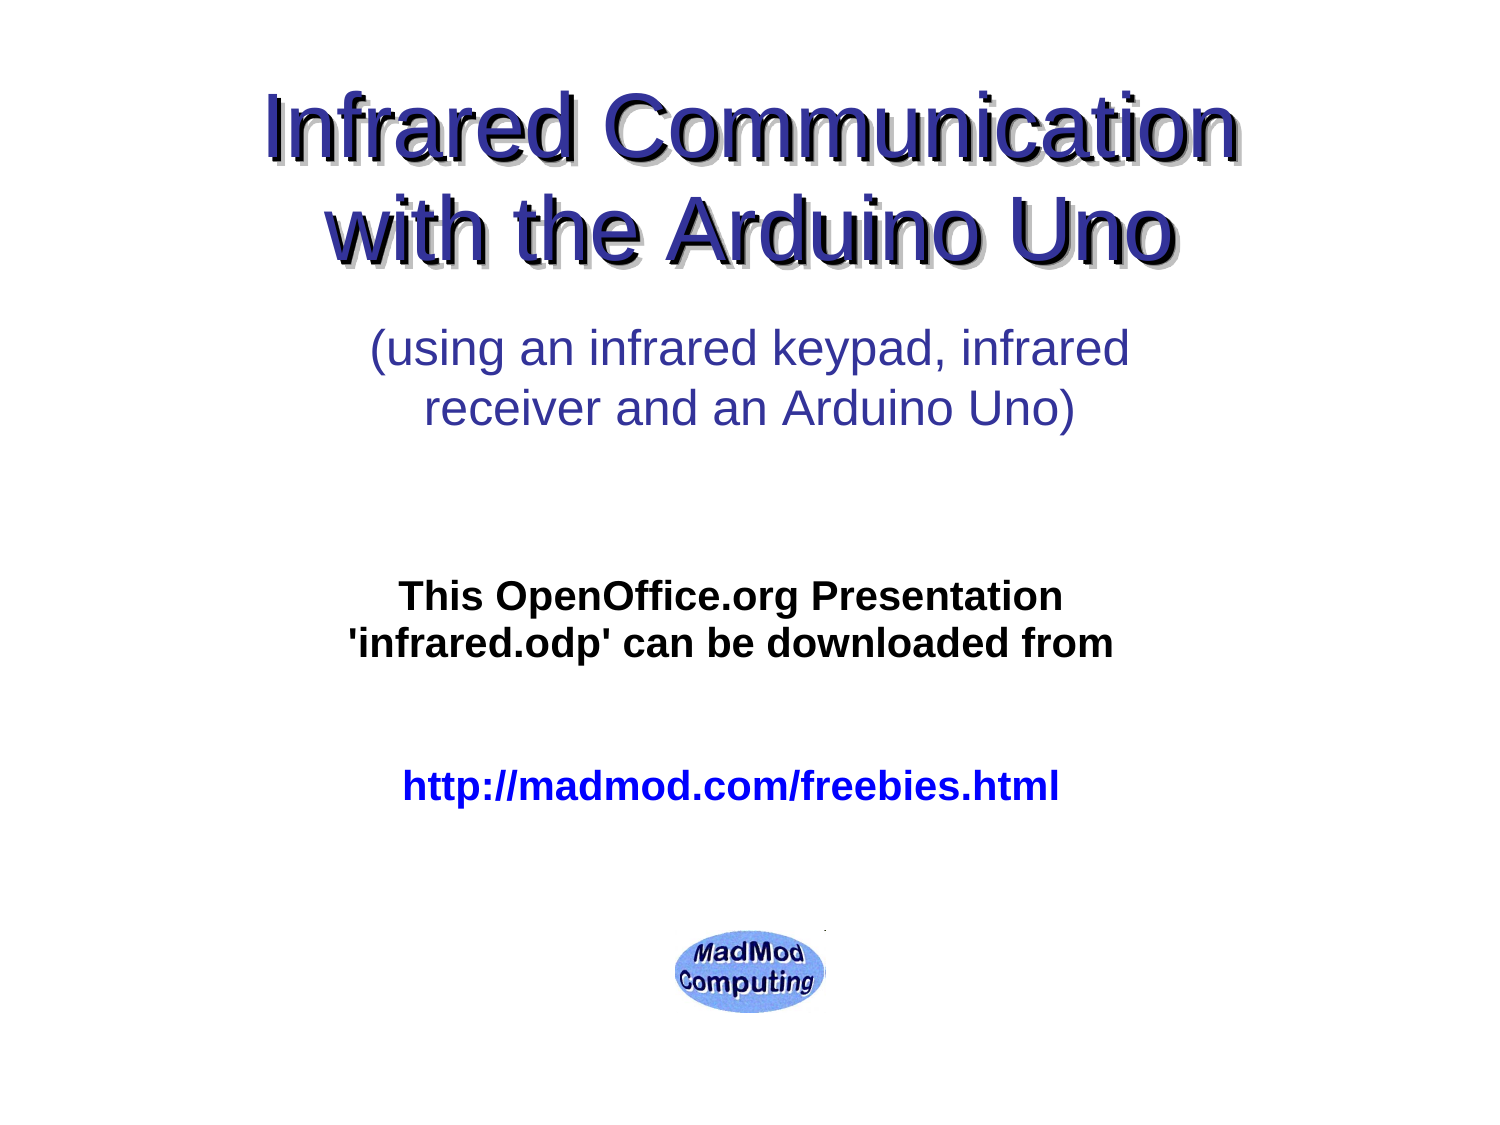

Infrared Communication with the Arduino Uno
(using an infrared keypad, infrared receiver and an Arduino Uno)
# This OpenOffice.org Presentation
'infrared.odp' can be downloaded from
http://madmod.com/freebies.html